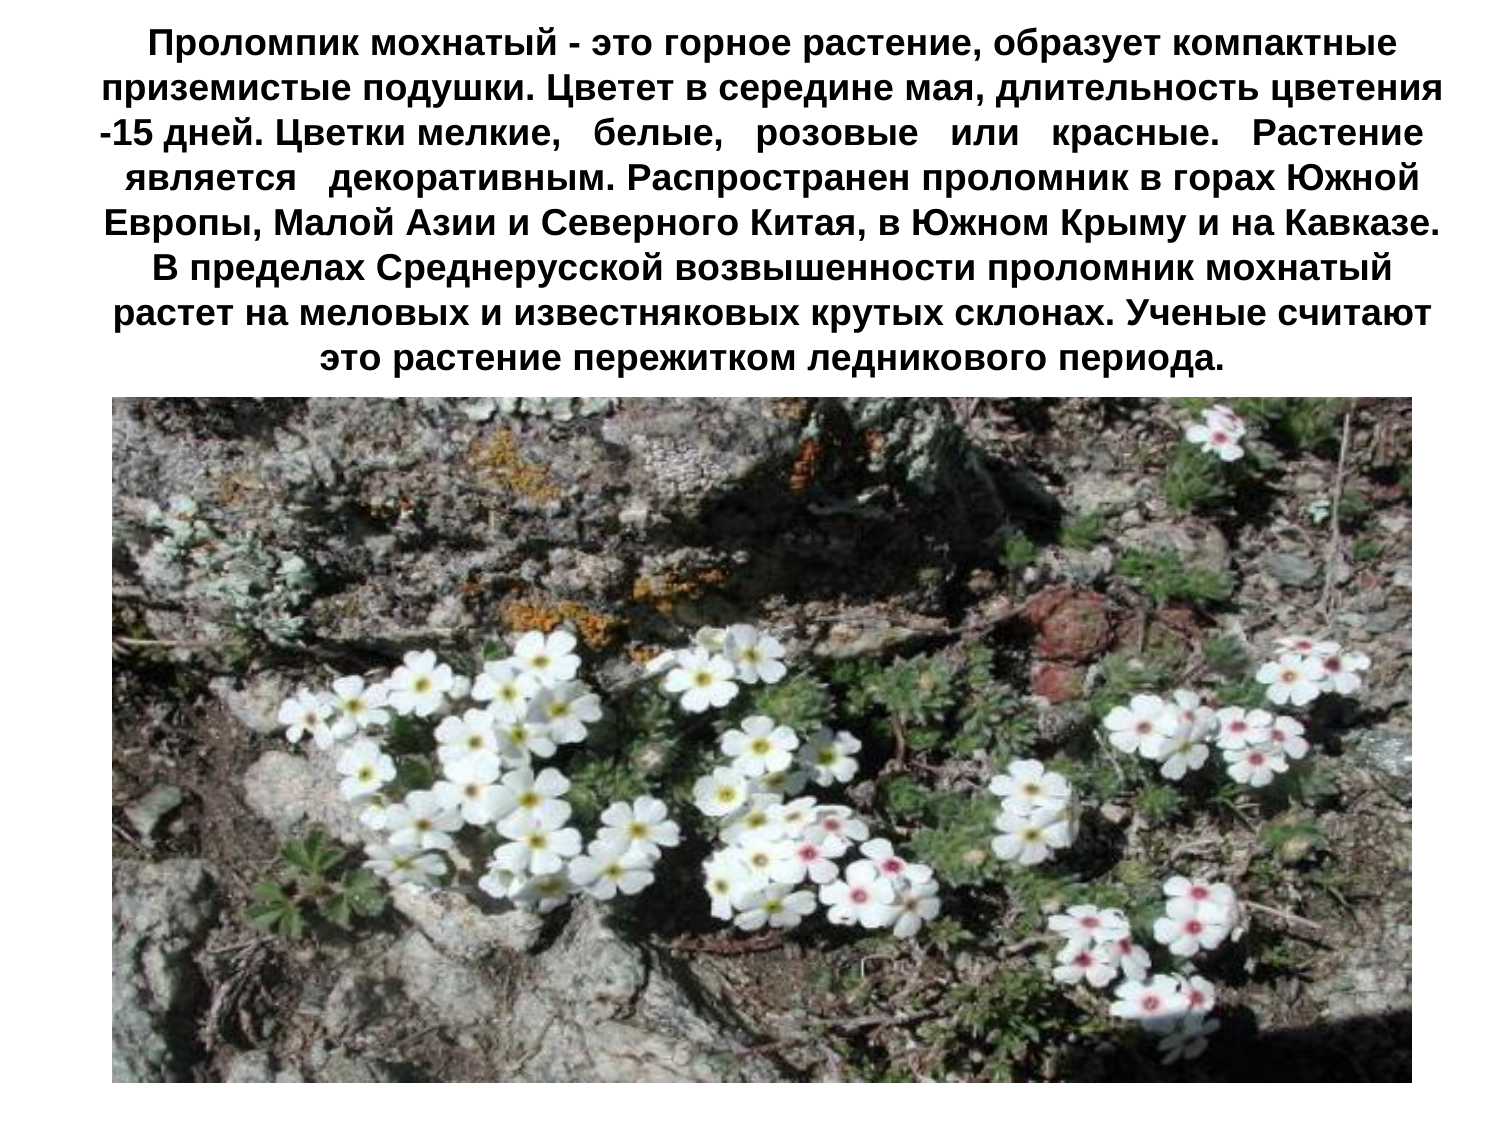

# Проломпик мохнатый - это горное растение, образует компактные приземистые подушки. Цветет в середине мая, длительность цветения -15 дней. Цветки мелкие, белые, розовые или красные. Растение является декоративным. Распространен проломник в горах Южной Европы, Малой Азии и Северного Китая, в Южном Крыму и на Кавказе. В пределах Среднерусской возвышенности проломник мохнатый растет на меловых и известняковых крутых склонах. Ученые считают это растение пережитком ледникового периода.